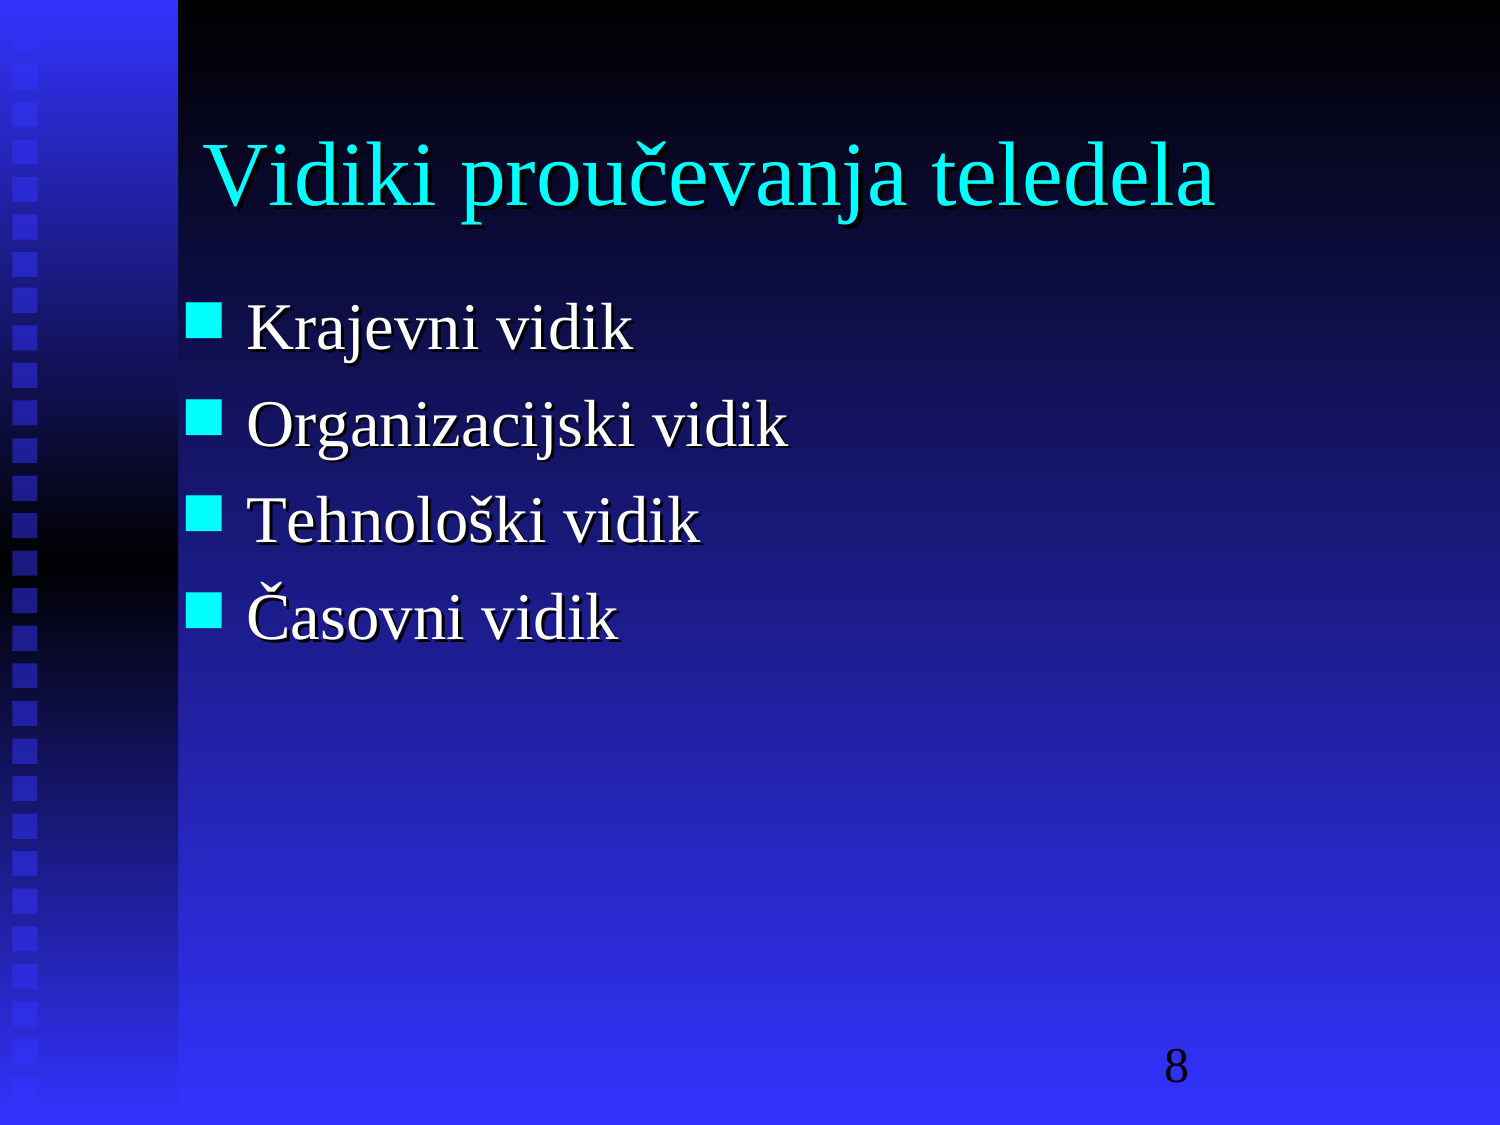

# Vidiki proučevanja teledela
Krajevni vidik
Organizacijski vidik
Tehnološki vidik
Časovni vidik
8